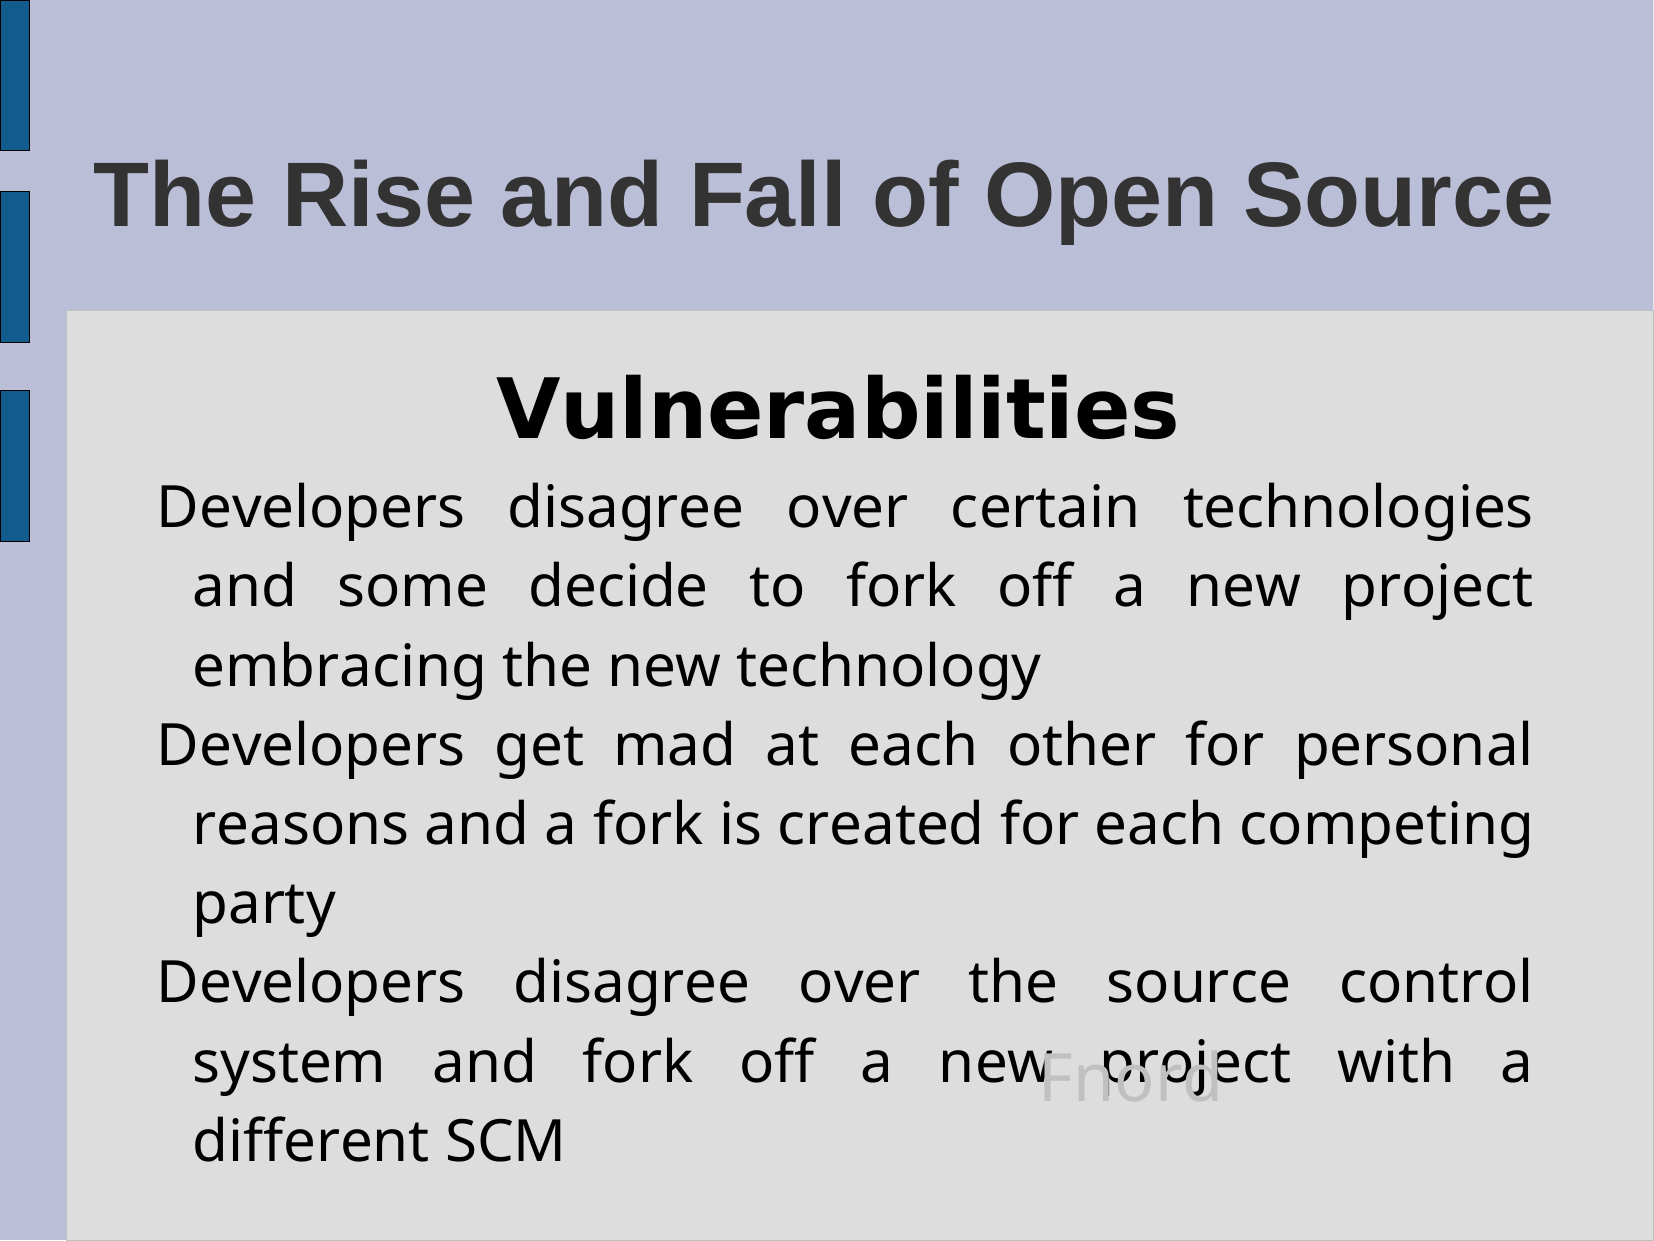

# The Rise and Fall of Open Source
Vulnerabilities
Developers disagree over certain technologies and some decide to fork off a new project embracing the new technology
Developers get mad at each other for personal reasons and a fork is created for each competing party
Developers disagree over the source control system and fork off a new project with a different SCM
Fnord